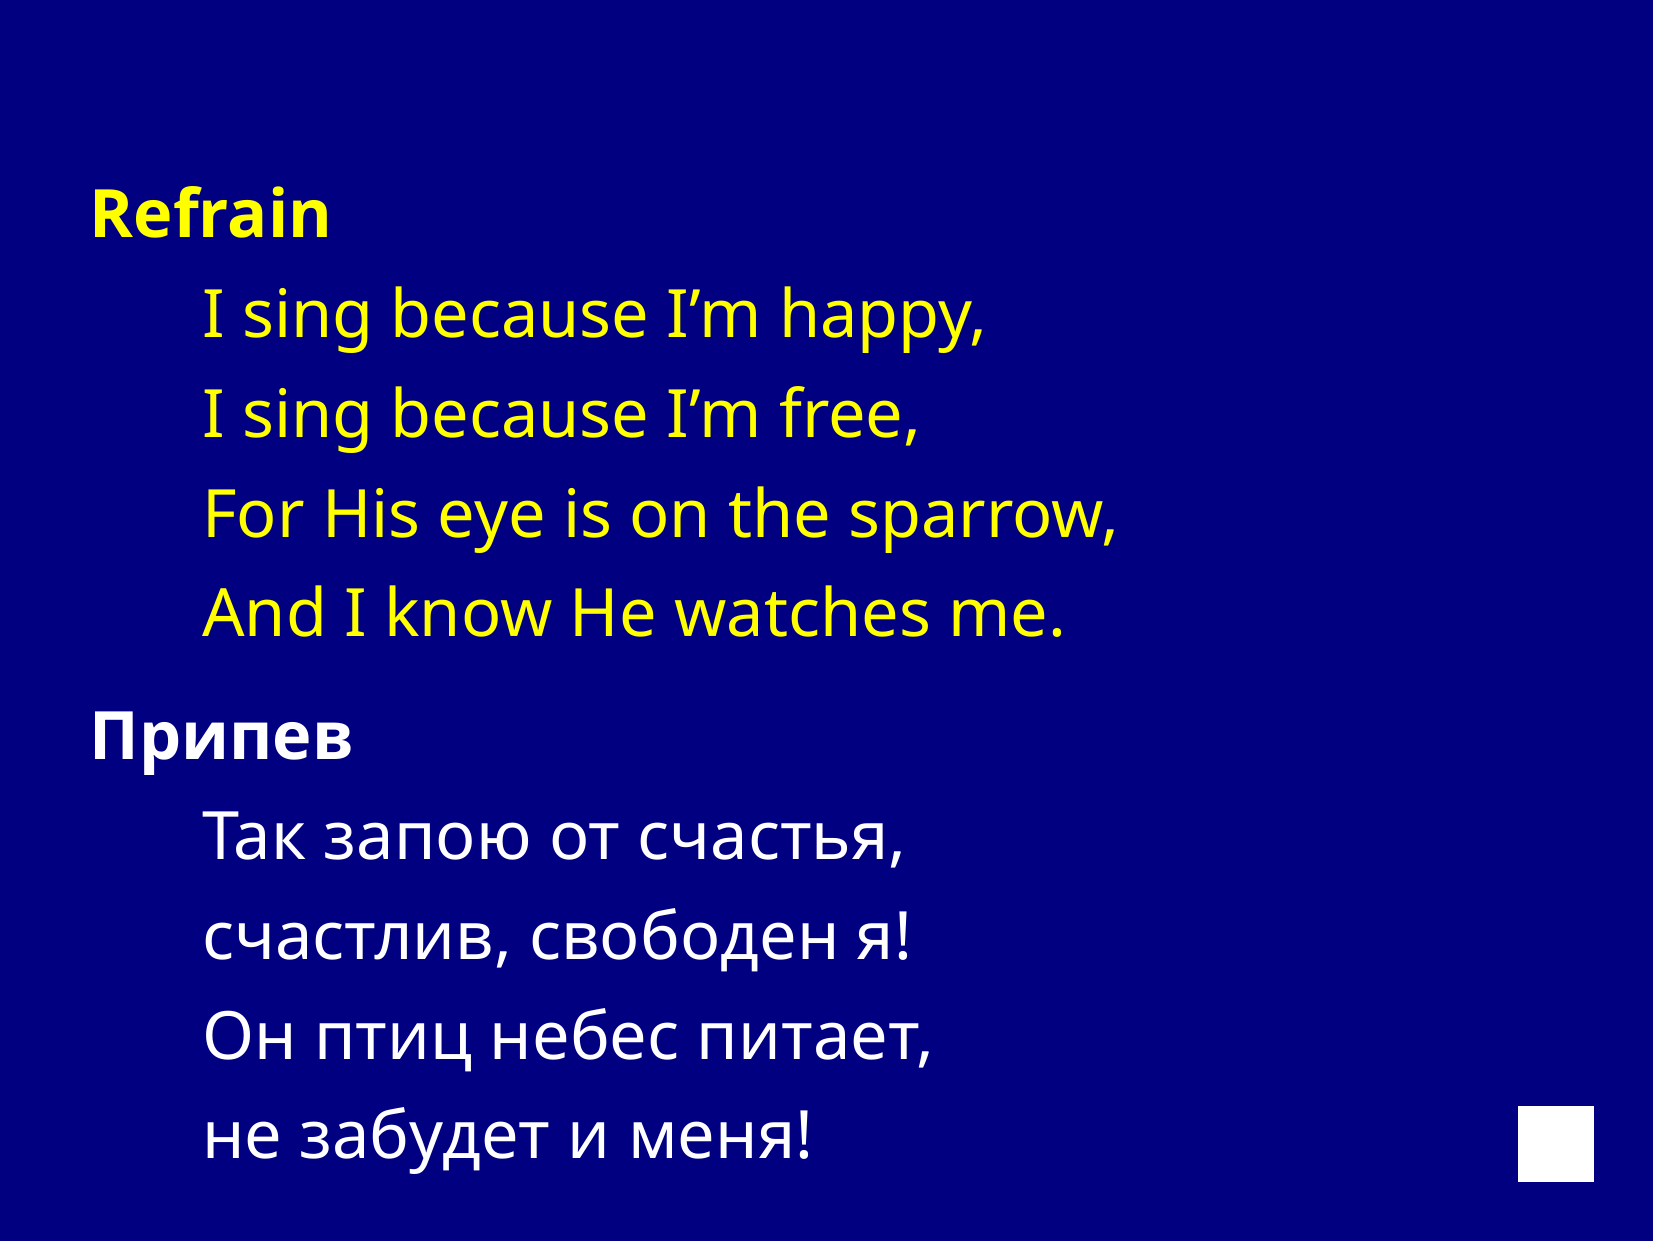

Refrain
	I sing because I’m happy,
	I sing because I’m free,
	For His eye is on the sparrow,
	And I know He watches me.
Припев
	Так запою от счастья,
	счастлив, свободен я!
	Он птиц небес питает,
	не забудет и меня!